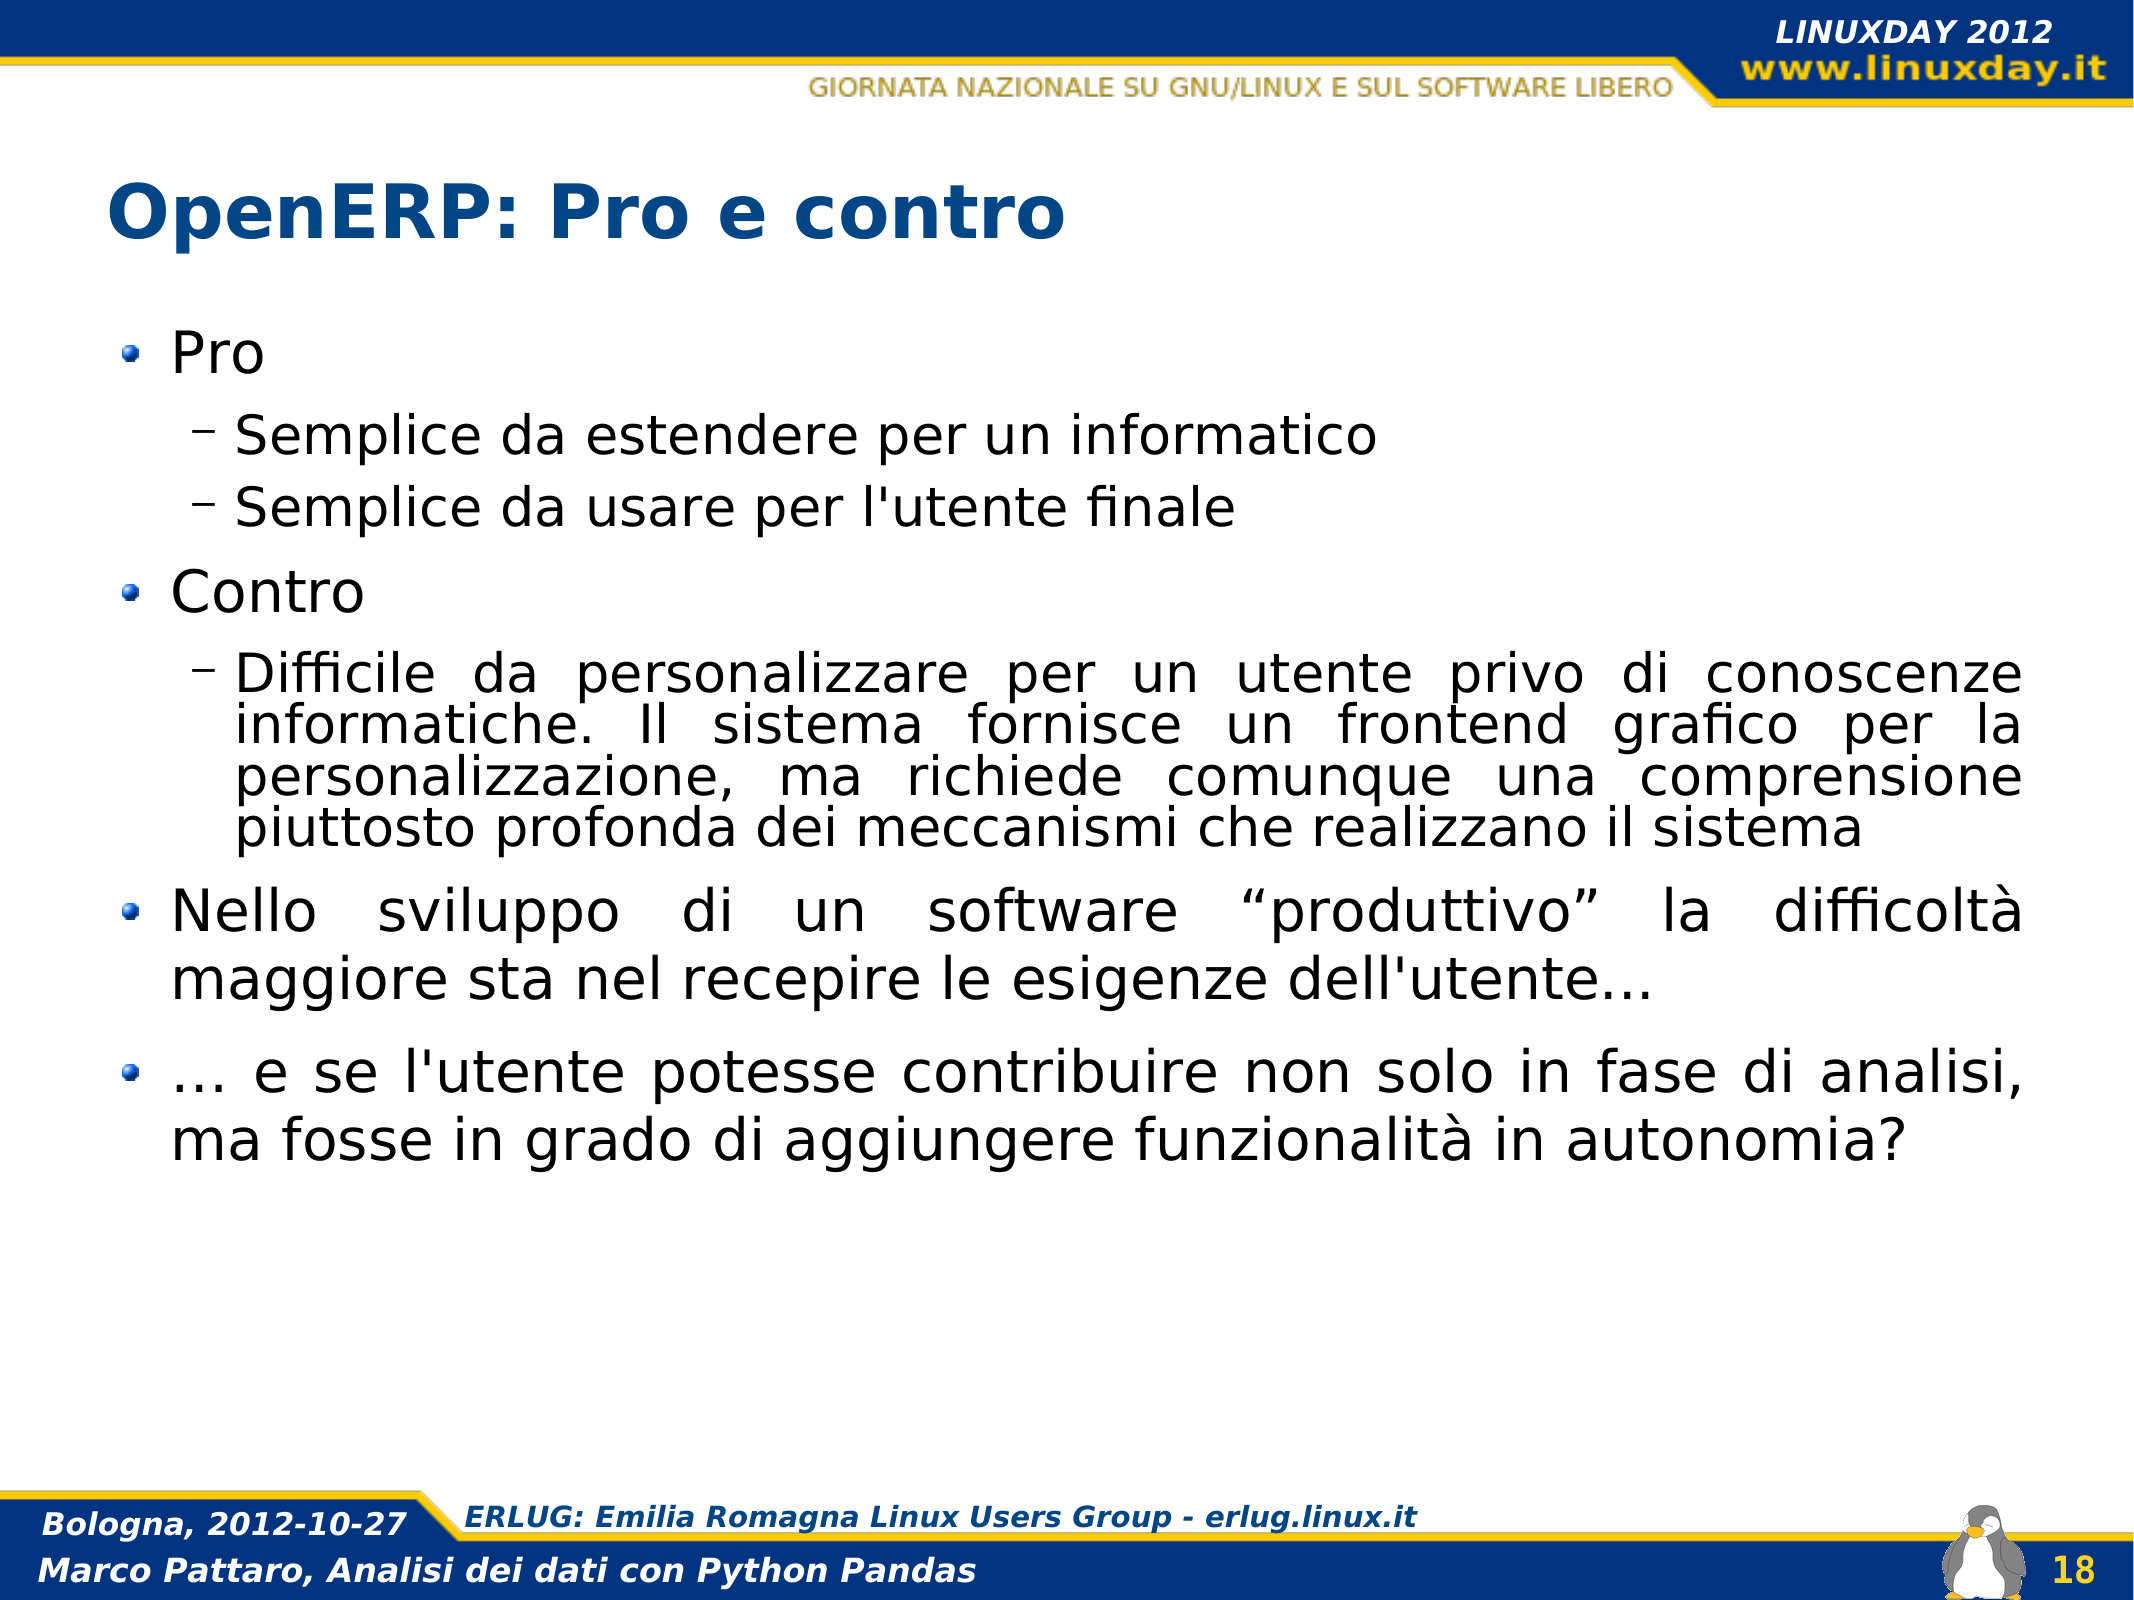

# OpenERP: Pro e contro
Pro
Semplice da estendere per un informatico
Semplice da usare per l'utente finale
Contro
Difficile da personalizzare per un utente privo di conoscenze informatiche. Il sistema fornisce un frontend grafico per la personalizzazione, ma richiede comunque una comprensione piuttosto profonda dei meccanismi che realizzano il sistema
Nello sviluppo di un software “produttivo” la difficoltà maggiore sta nel recepire le esigenze dell'utente...
… e se l'utente potesse contribuire non solo in fase di analisi, ma fosse in grado di aggiungere funzionalità in autonomia?